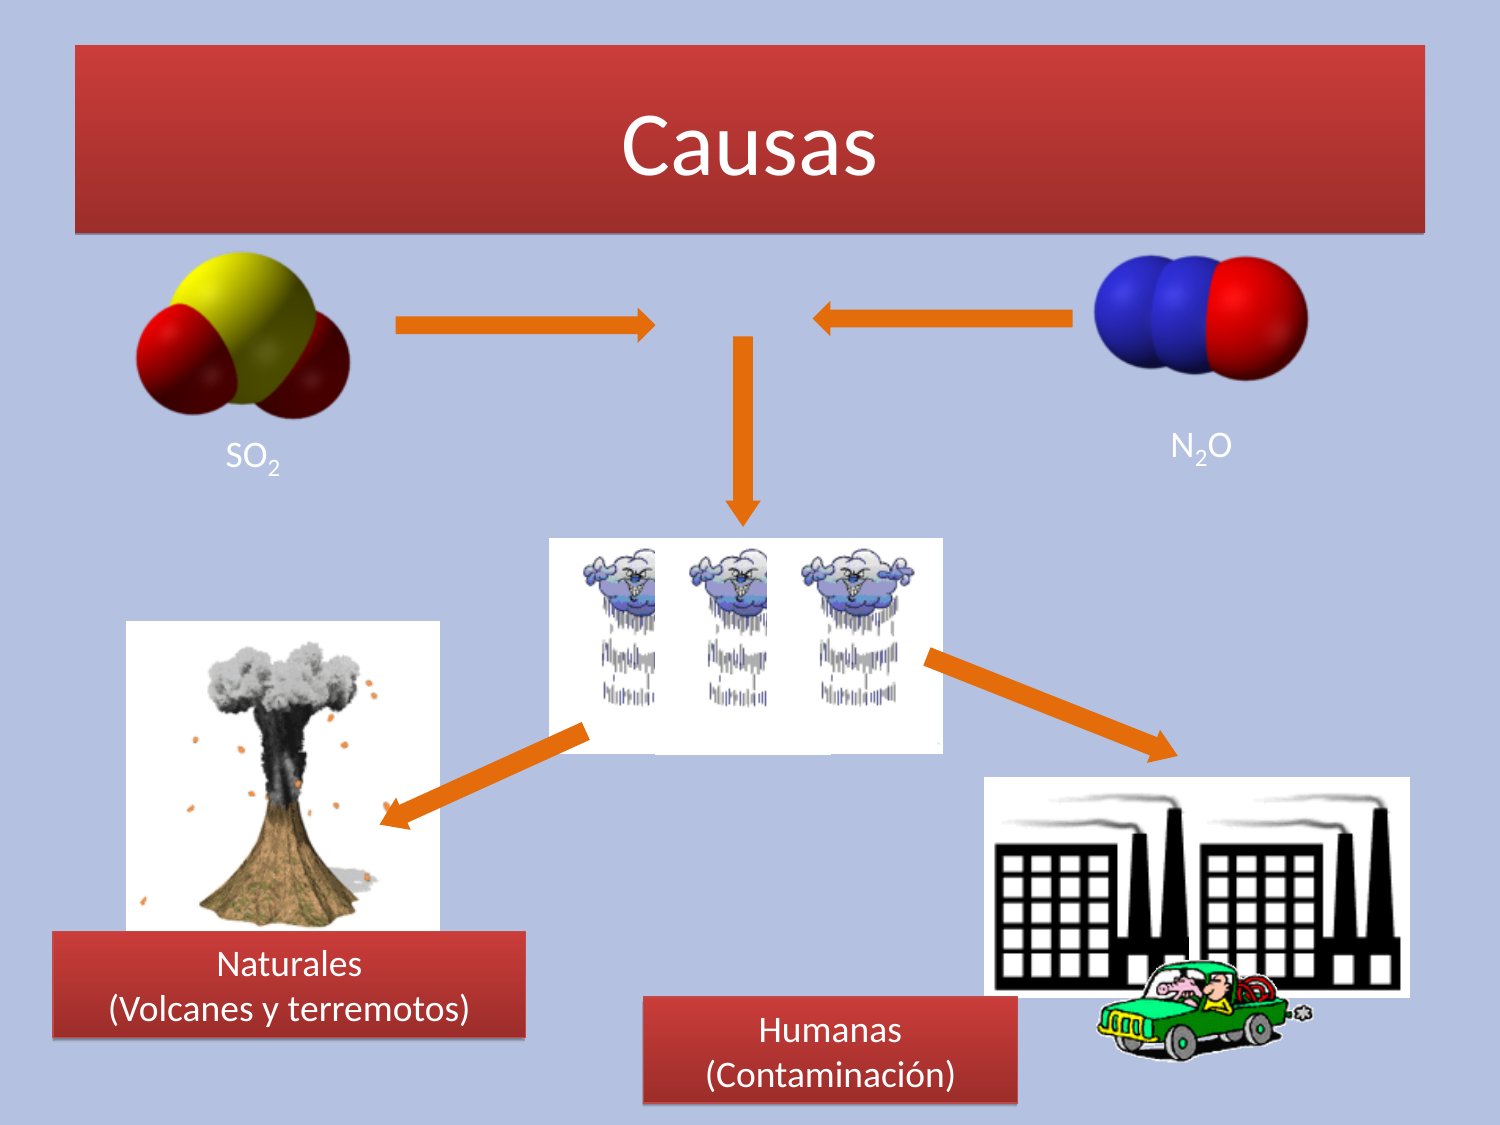

# Causas
N2O
SO2
Naturales
(Volcanes y terremotos)
Humanas
(Contaminación)